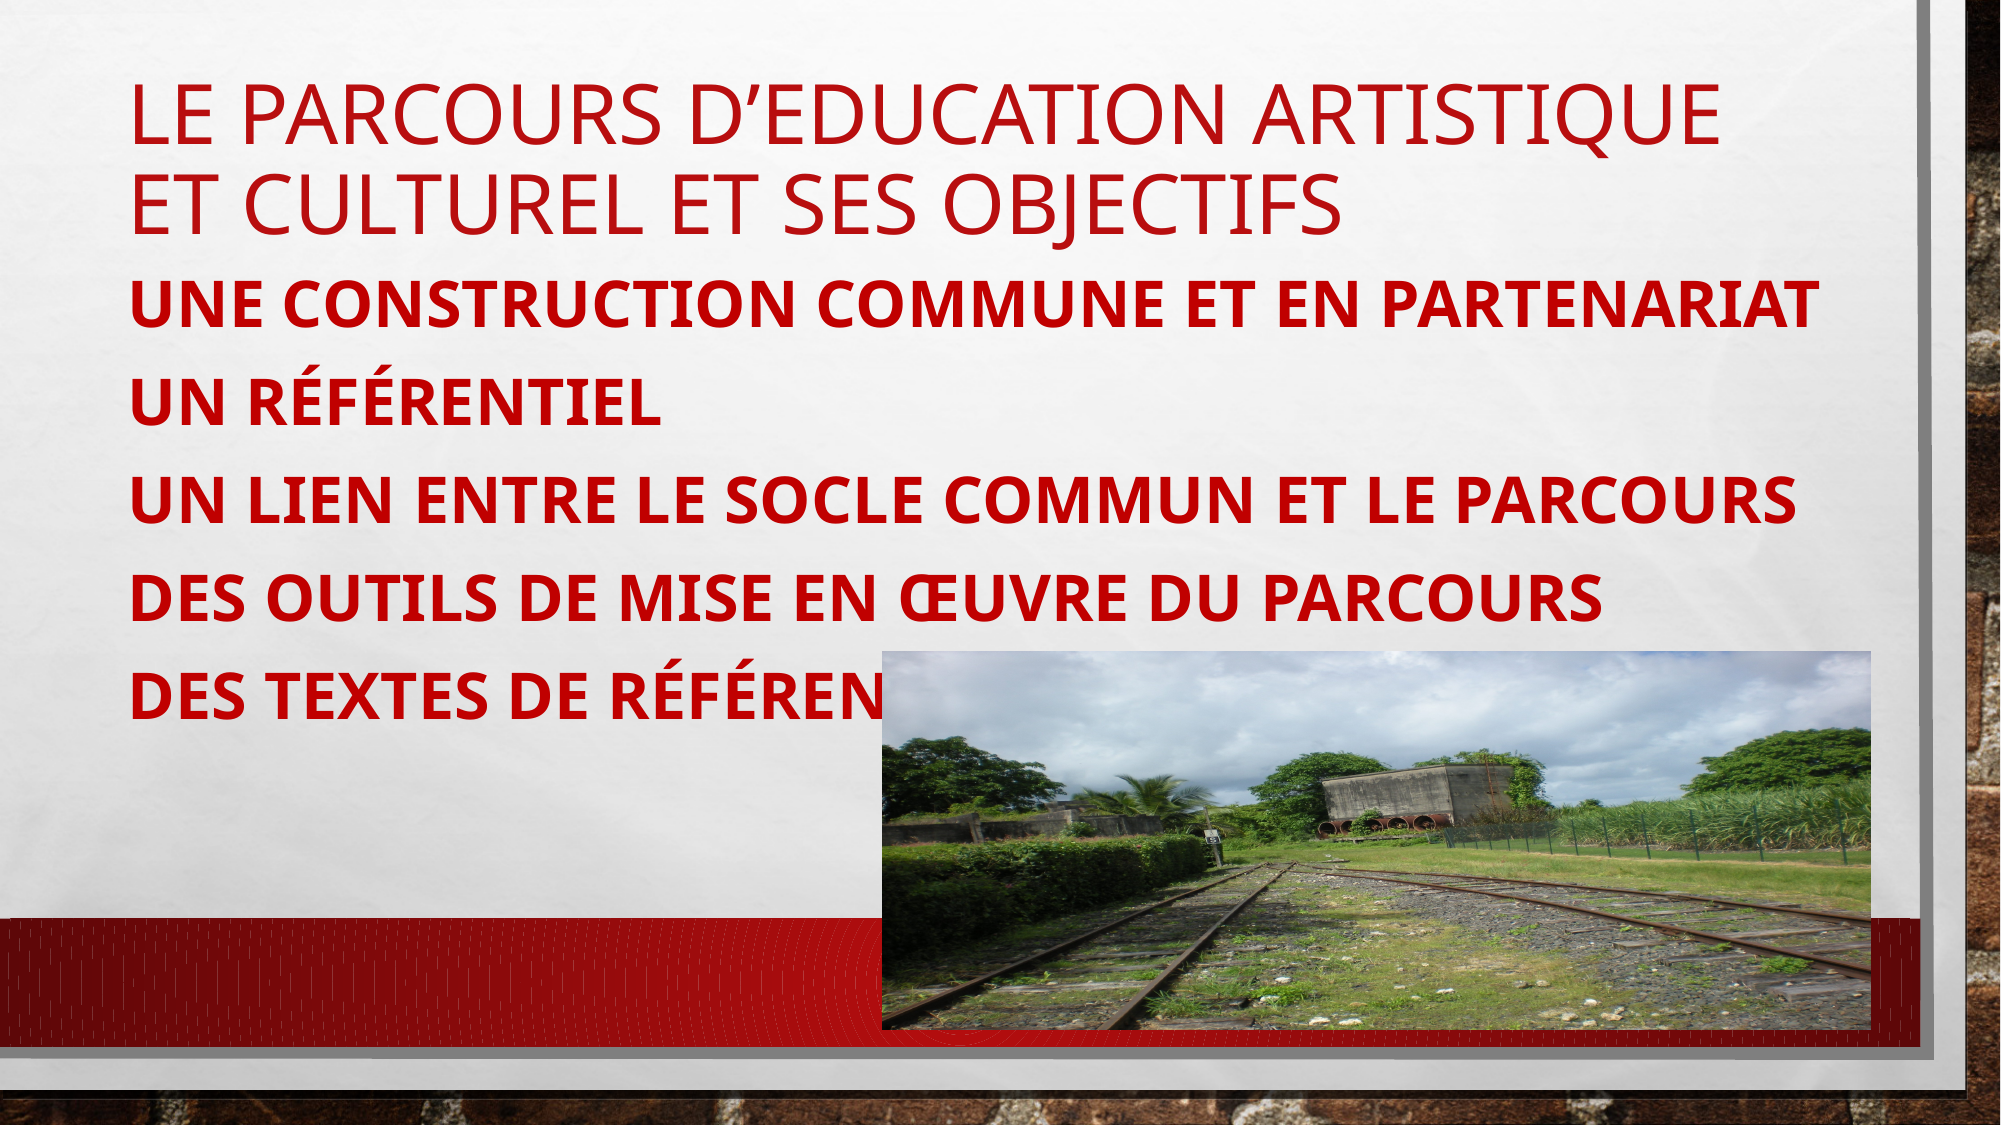

# le Parcours d’Education Artistique et Culturel Et ses objectifs
Une construction commune et en partenariat
Un référentiel
Un lien entre le socle commun et le parcours
Des outils de mise en œuvre du parcours
Des textes de références